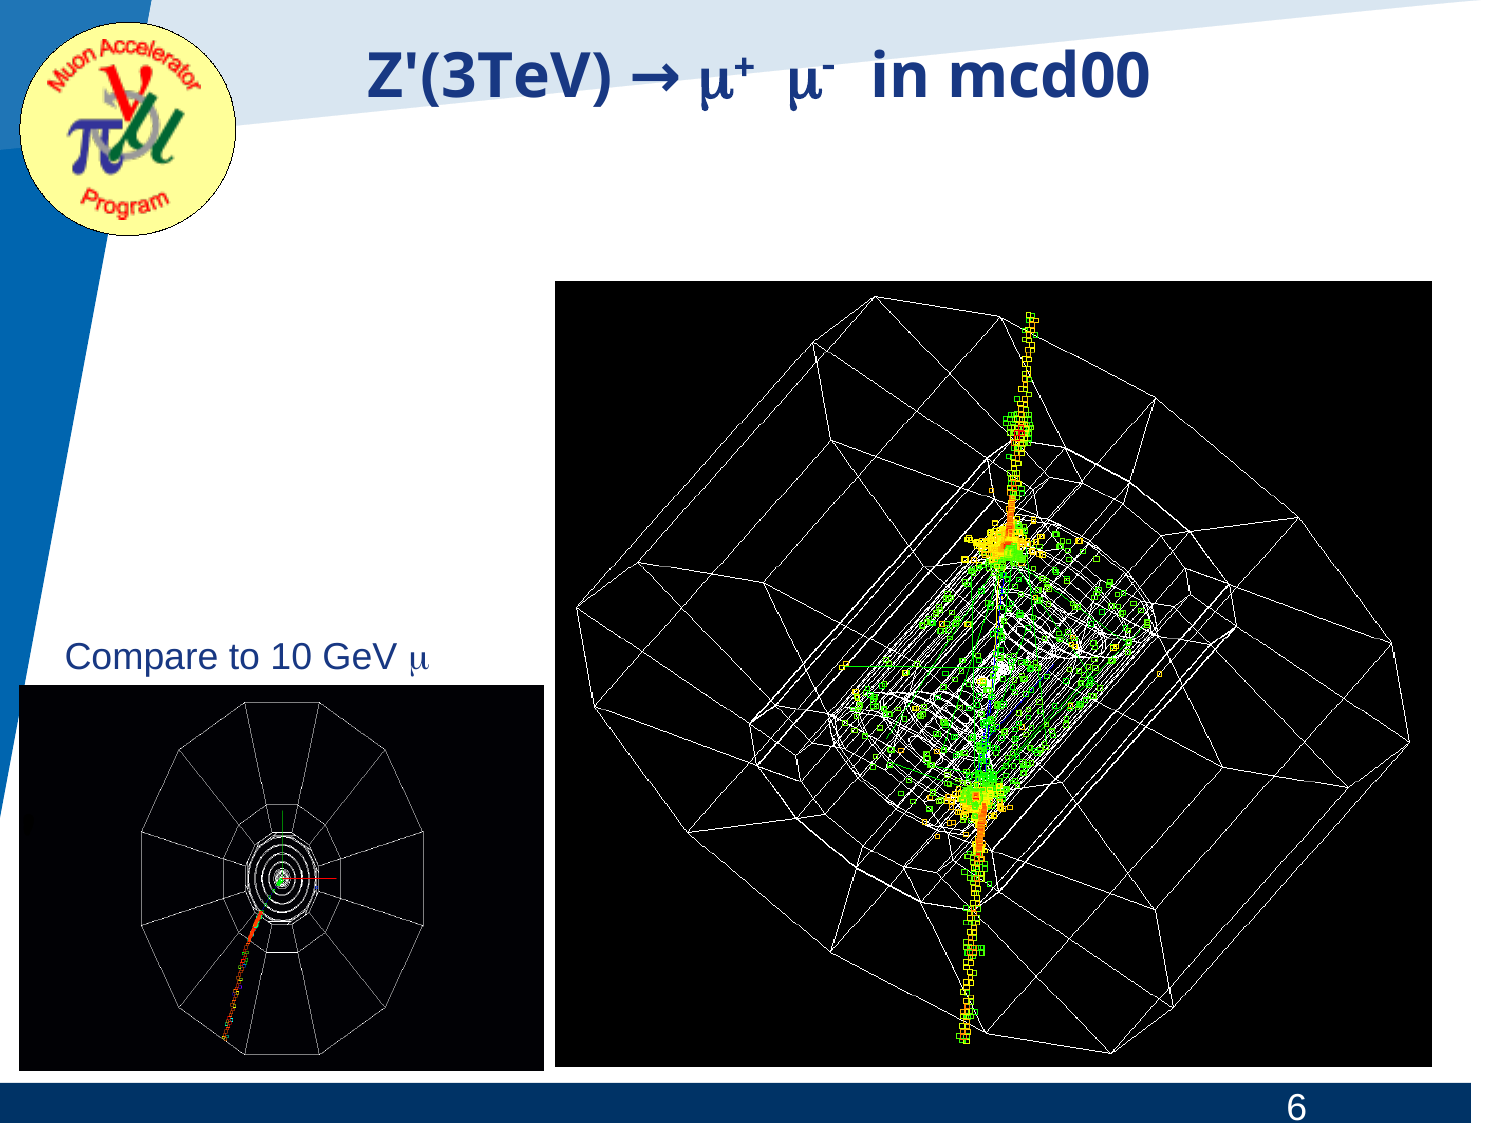

# Z'(3TeV) → m+ m- in mcd00
Compare to 10 GeV m